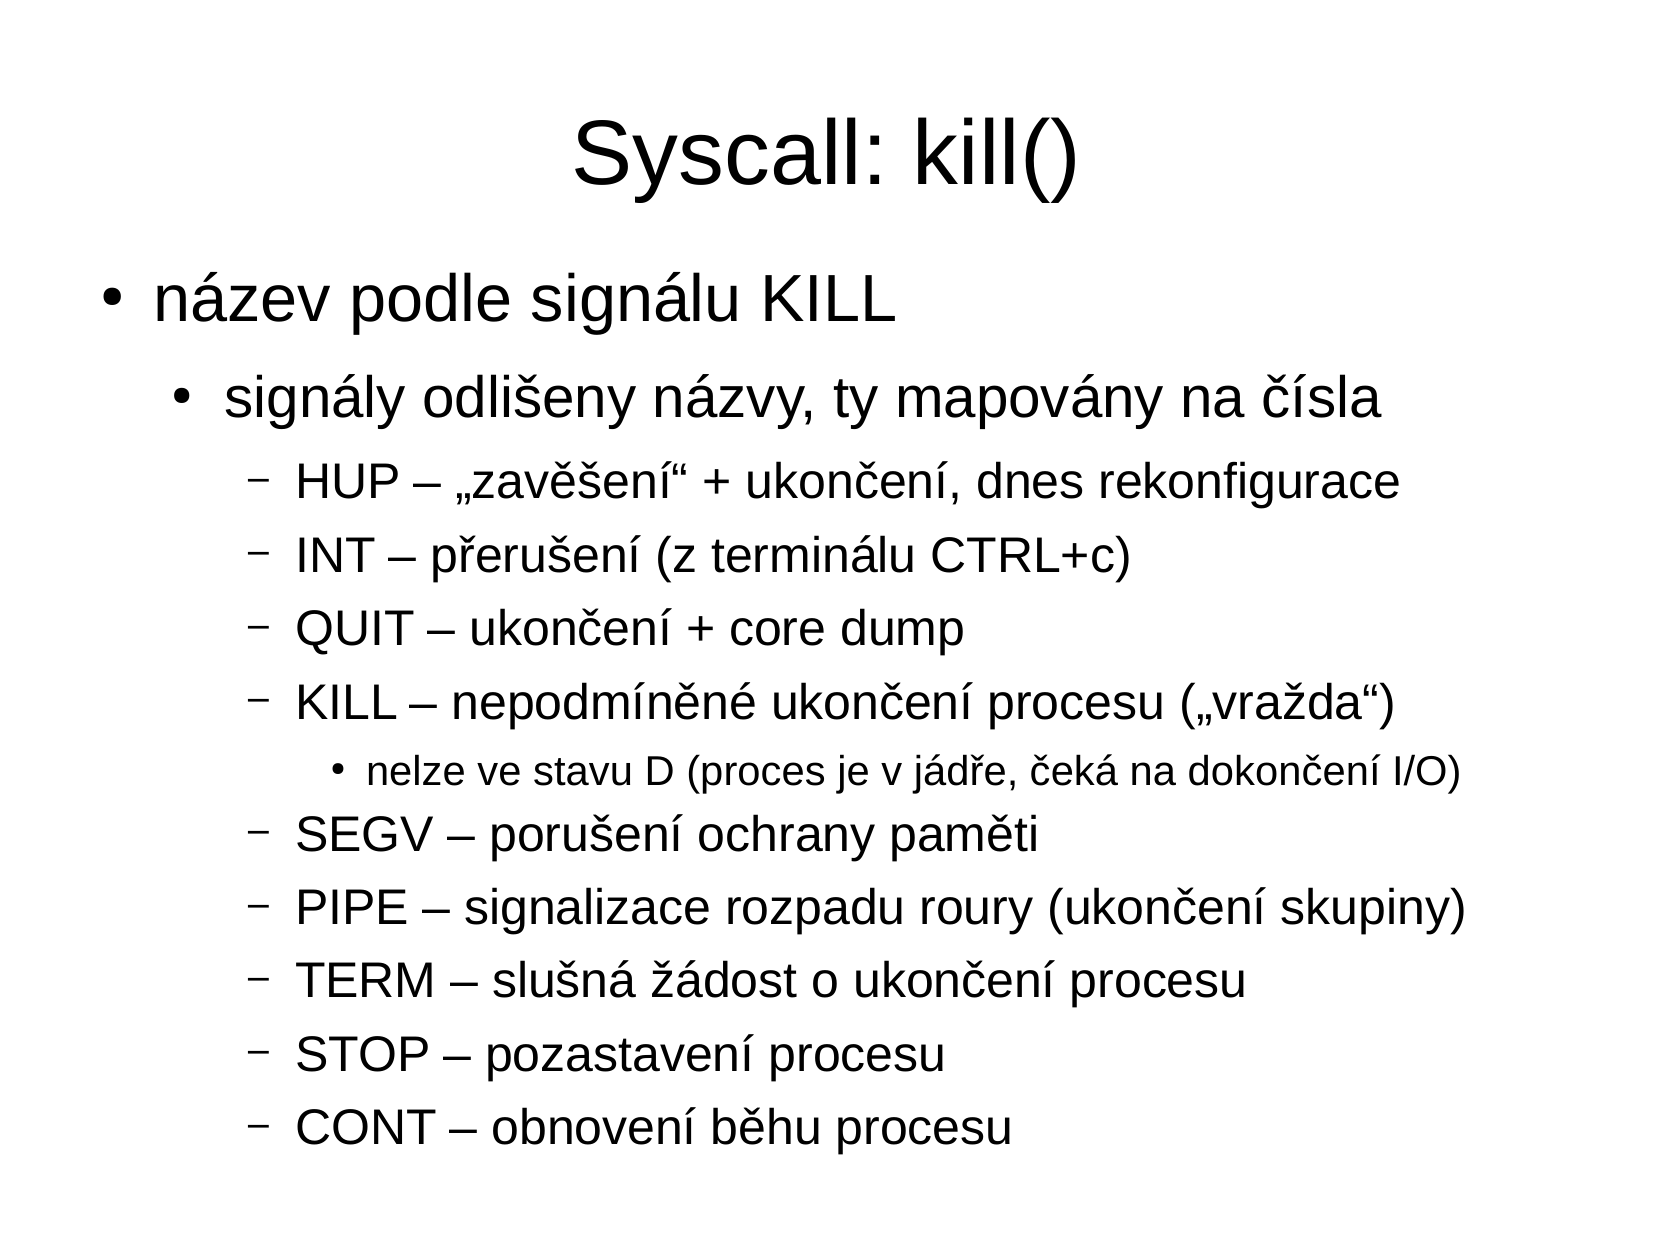

# Syscall: kill()
název podle signálu KILL
signály odlišeny názvy, ty mapovány na čísla
HUP – „zavěšení“ + ukončení, dnes rekonfigurace
INT – přerušení (z terminálu CTRL+c)
QUIT – ukončení + core dump
KILL – nepodmíněné ukončení procesu („vražda“)
nelze ve stavu D (proces je v jádře, čeká na dokončení I/O)
SEGV – porušení ochrany paměti
PIPE – signalizace rozpadu roury (ukončení skupiny)
TERM – slušná žádost o ukončení procesu
STOP – pozastavení procesu
CONT – obnovení běhu procesu